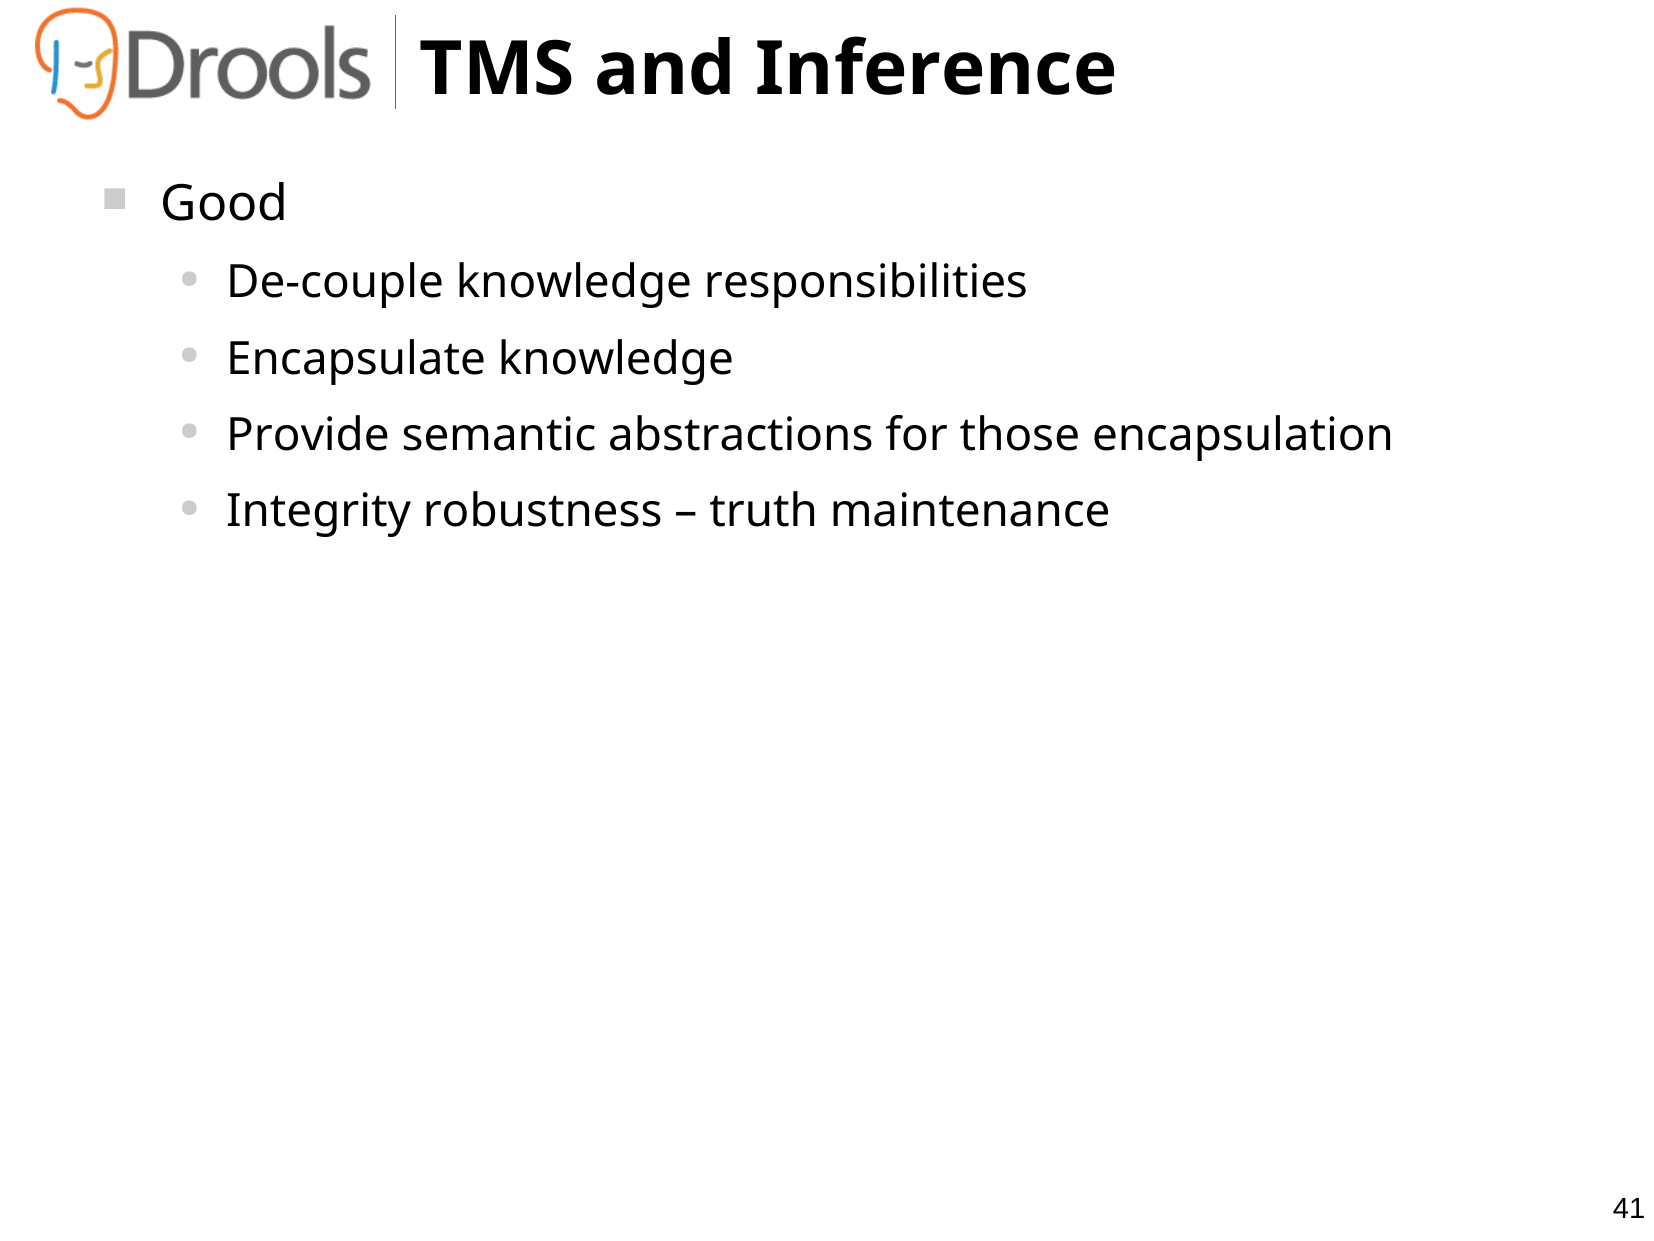

# TMS and Inference
Good
De-couple knowledge responsibilities
Encapsulate knowledge
Provide semantic abstractions for those encapsulation
Integrity robustness – truth maintenance